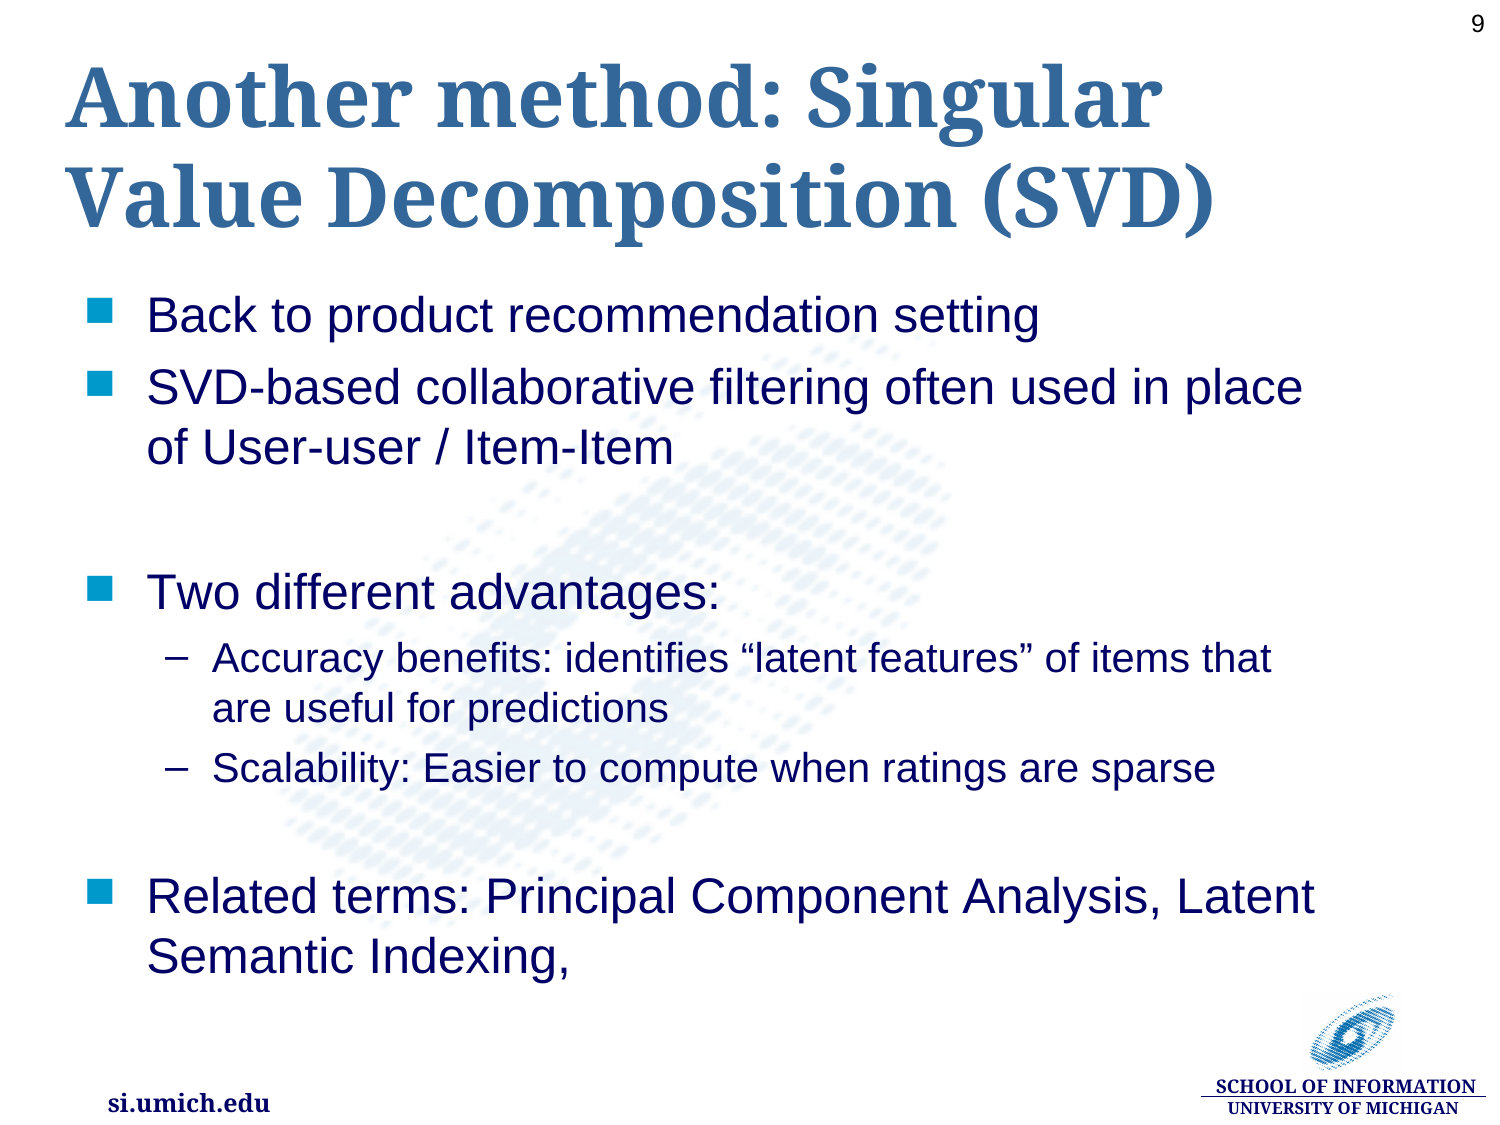

# Another method: Singular Value Decomposition (SVD)
Back to product recommendation setting
SVD-based collaborative filtering often used in place of User-user / Item-Item
Two different advantages:
Accuracy benefits: identifies “latent features” of items that are useful for predictions
Scalability: Easier to compute when ratings are sparse
Related terms: Principal Component Analysis, Latent Semantic Indexing,